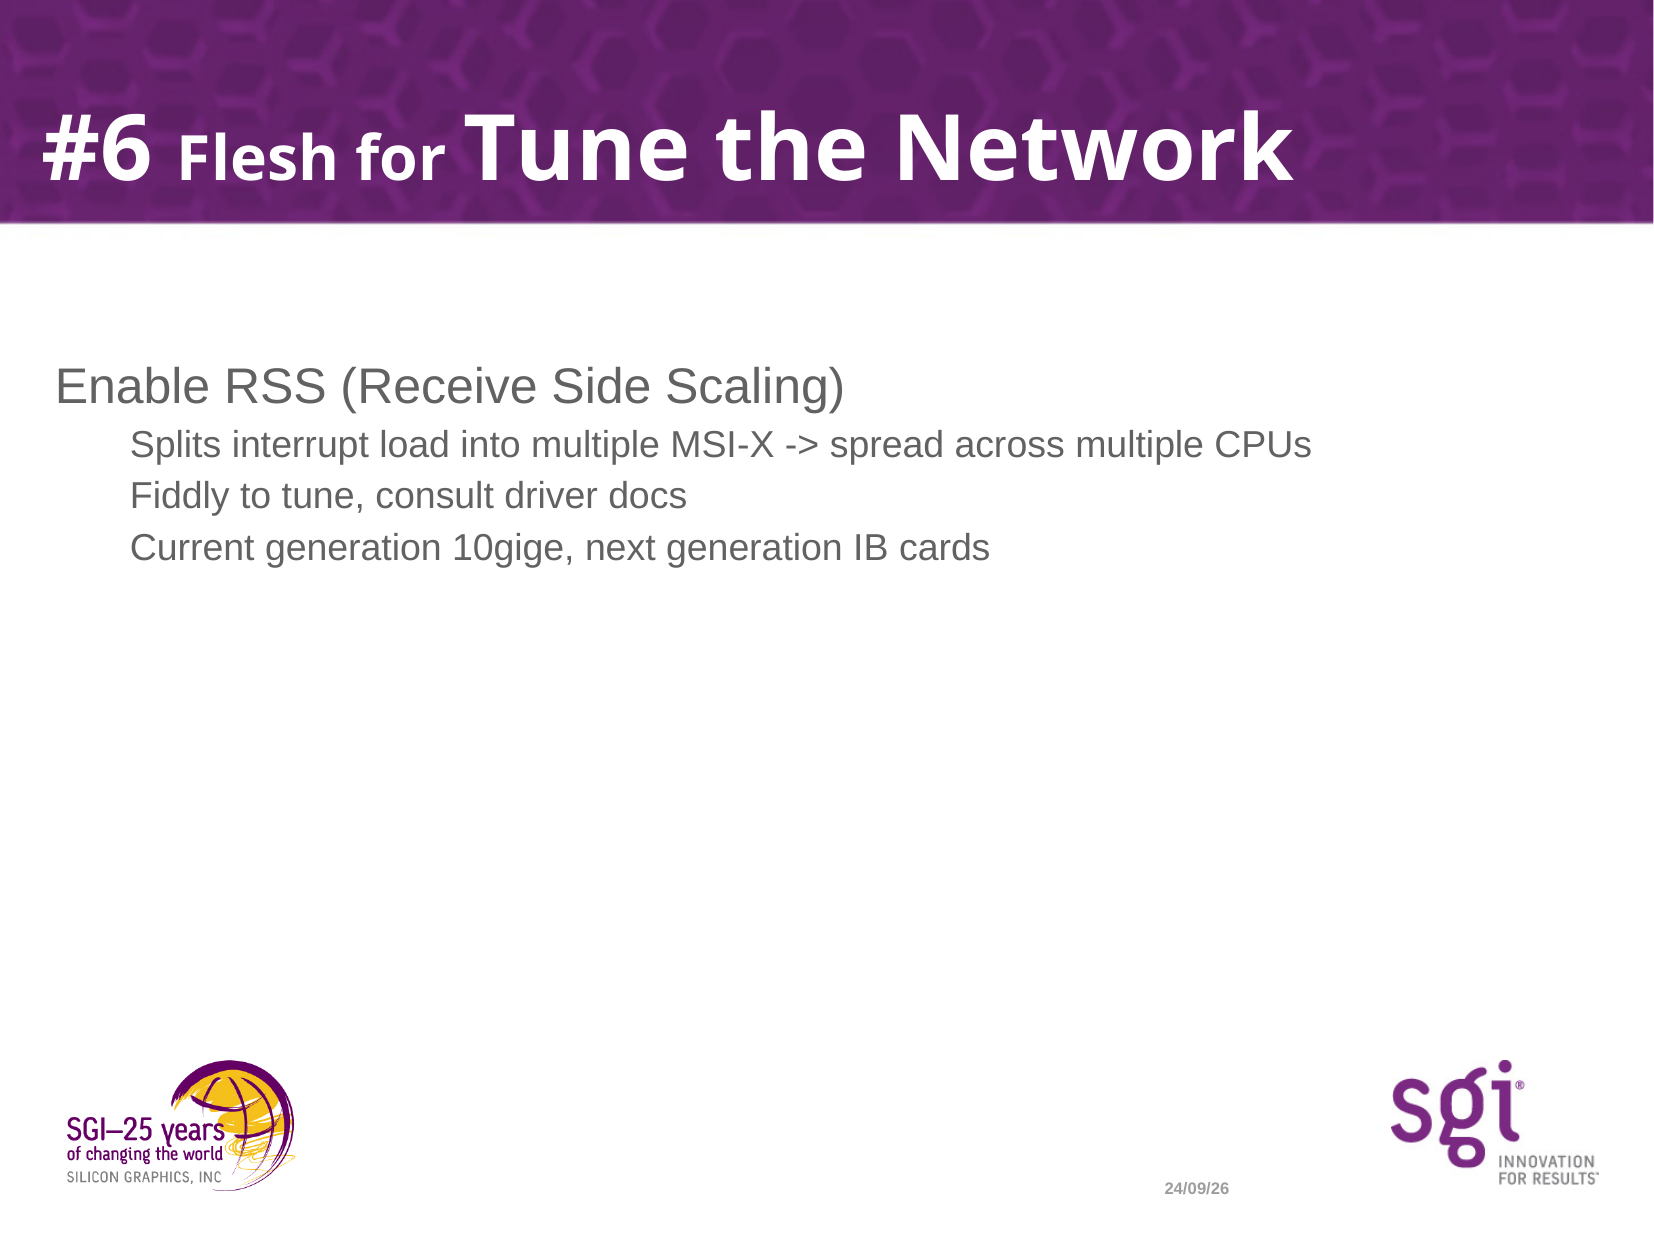

# #6 Flesh for Tune the Network
Enable RSS (Receive Side Scaling)
Splits interrupt load into multiple MSI-X -> spread across multiple CPUs
Fiddly to tune, consult driver docs
Current generation 10gige, next generation IB cards